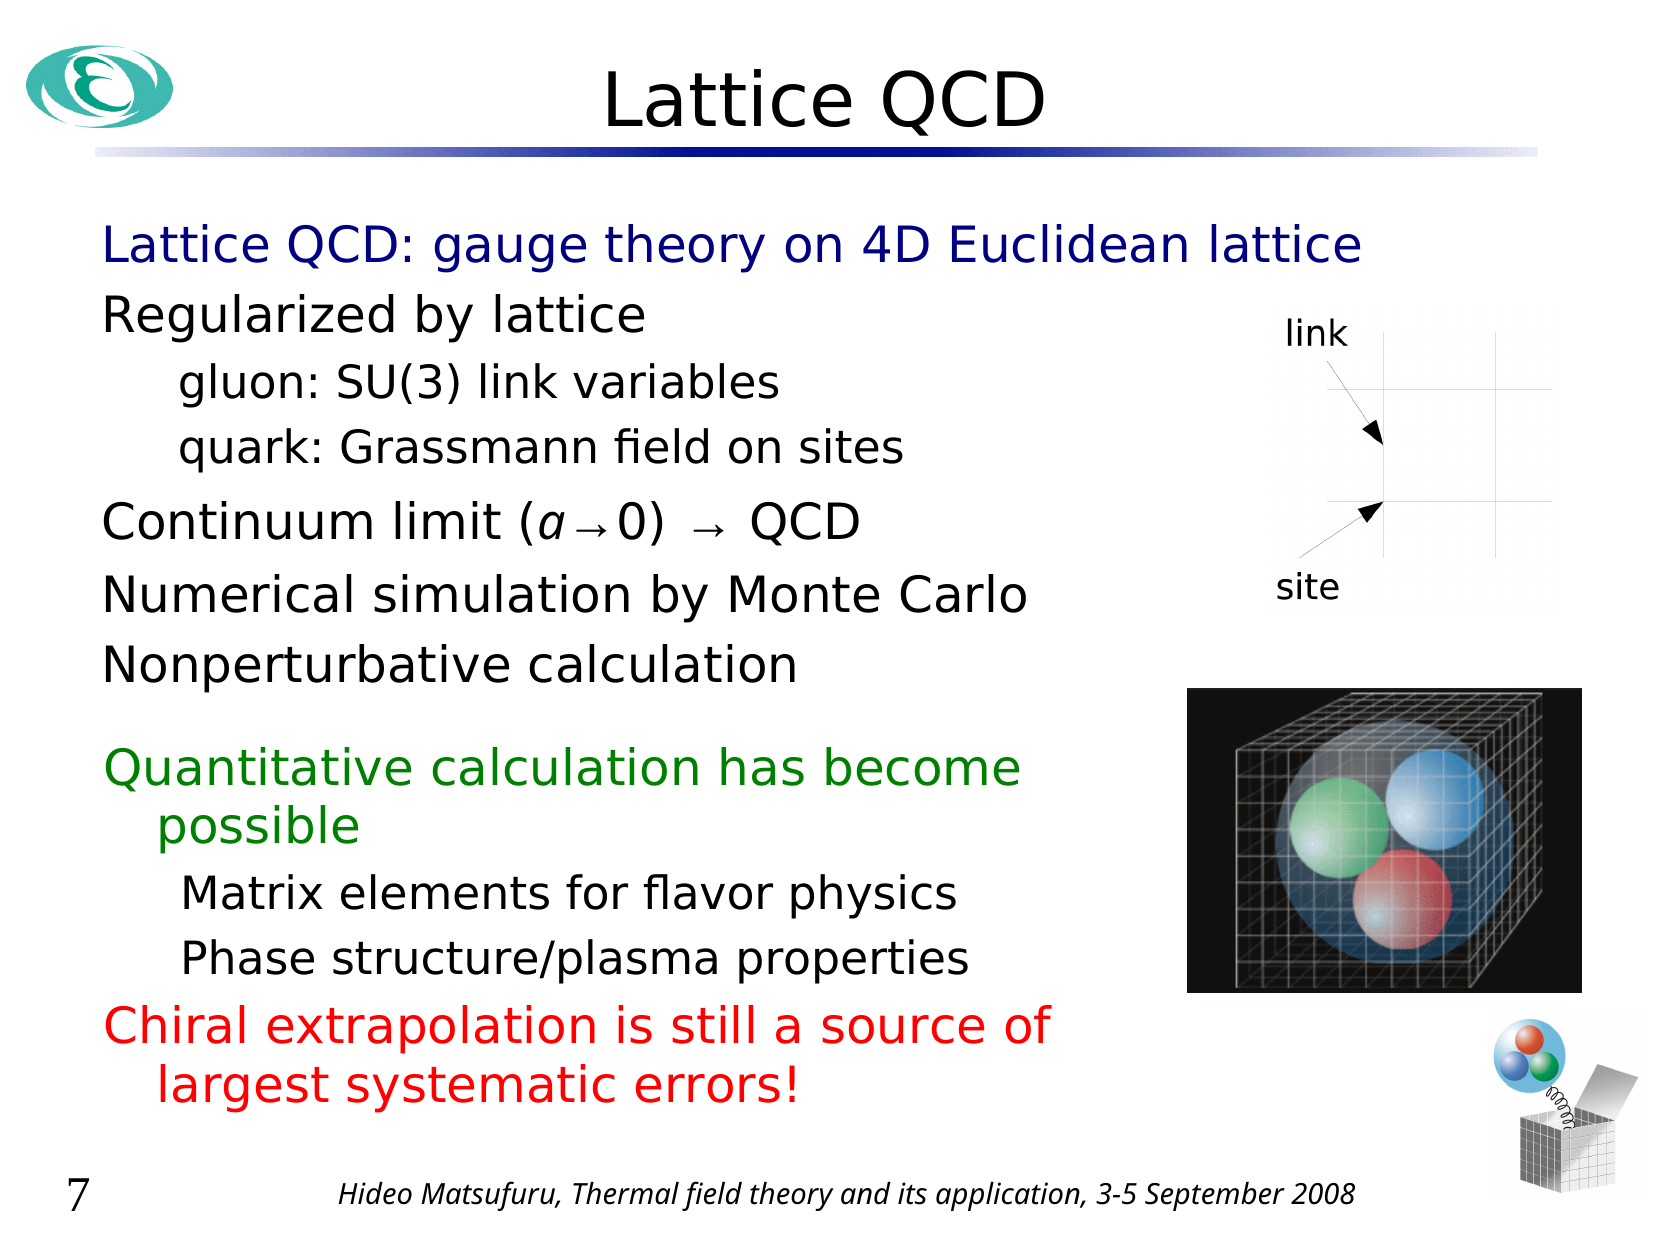

# Lattice QCD
Lattice QCD: gauge theory on 4D Euclidean lattice
Regularized by lattice
gluon: SU(3) link variables
quark: Grassmann field on sites
Continuum limit (a→0) → QCD
Numerical simulation by Monte Carlo
Nonperturbative calculation
Quantitative calculation has become possible
Matrix elements for flavor physics
Phase structure/plasma properties
Chiral extrapolation is still a source of largest systematic errors!